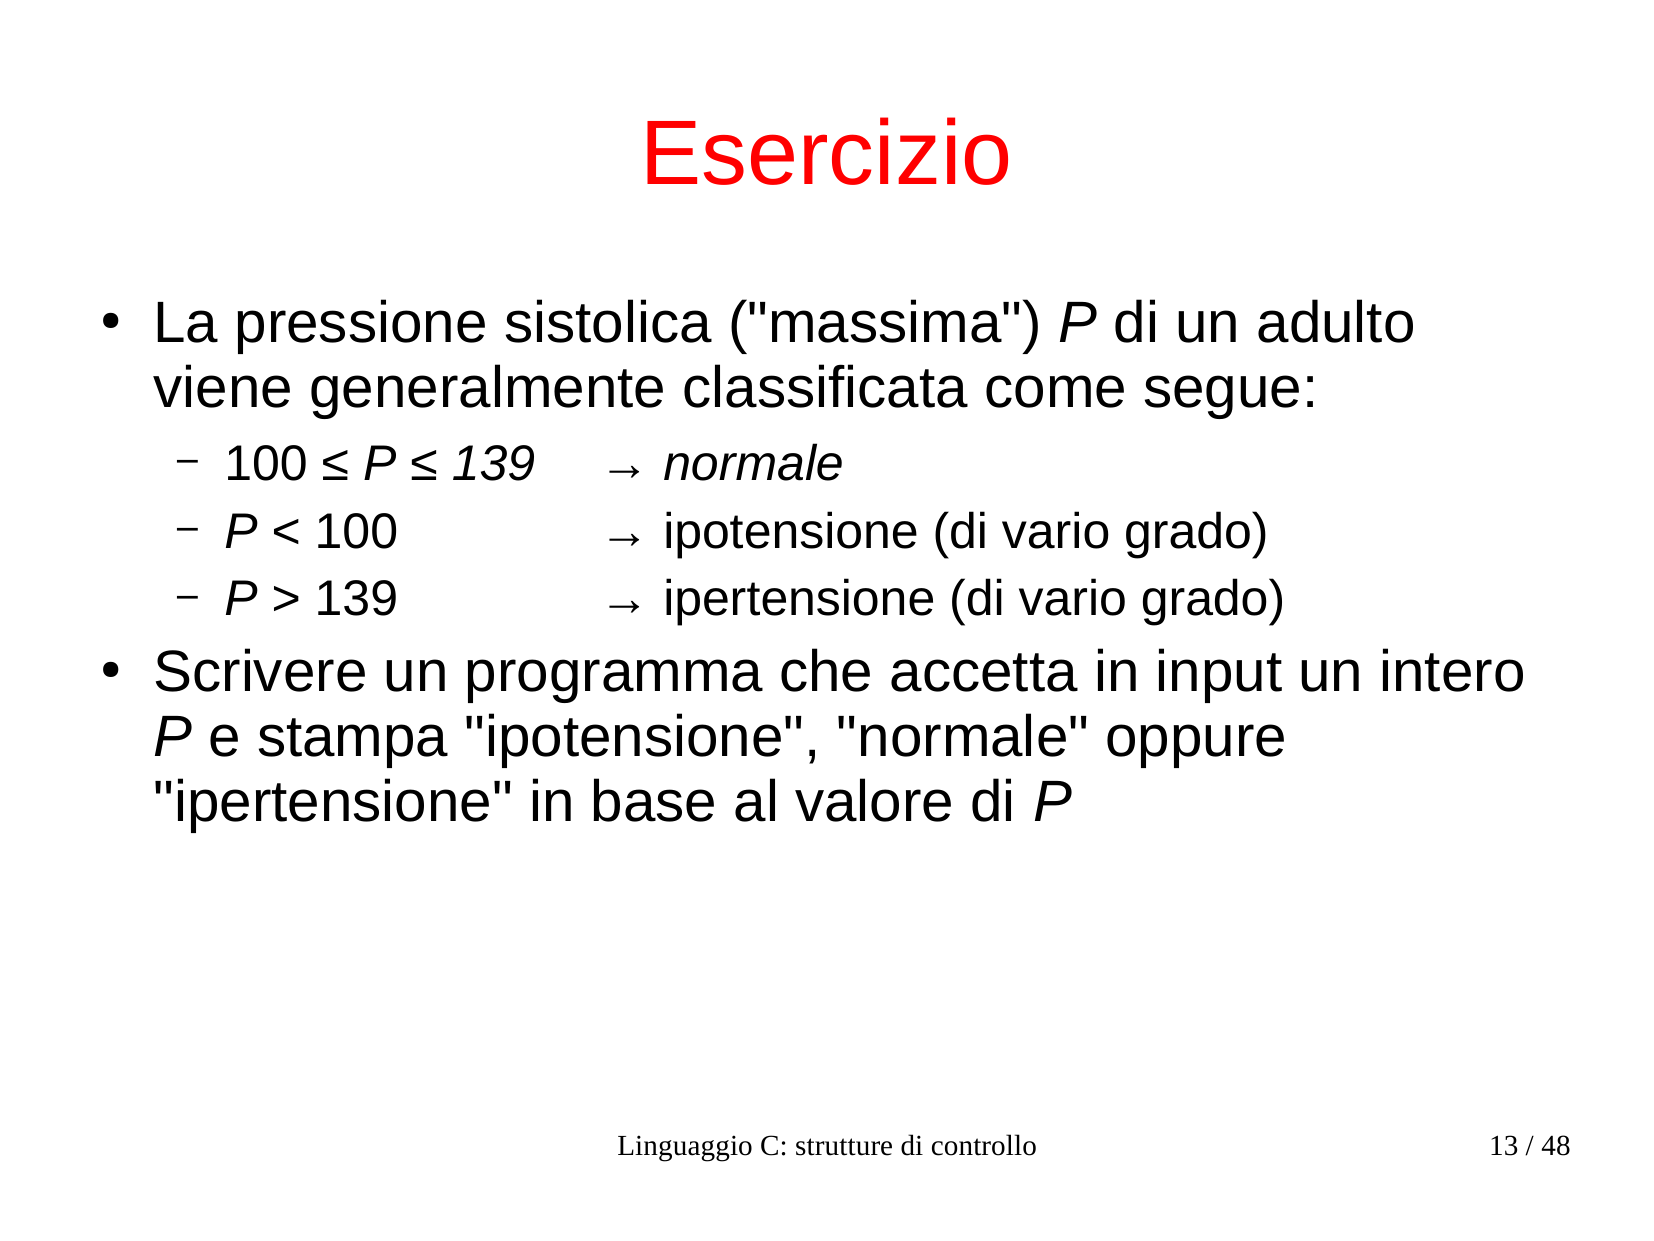

# Esercizio
La pressione sistolica ("massima") P di un adulto viene generalmente classificata come segue:
100 ≤ P ≤ 139 	→ normale
P < 100 			→ ipotensione (di vario grado)
P > 139 			→ ipertensione (di vario grado)
Scrivere un programma che accetta in input un intero P e stampa "ipotensione", "normale" oppure "ipertensione" in base al valore di P
Linguaggio C: strutture di controllo
13